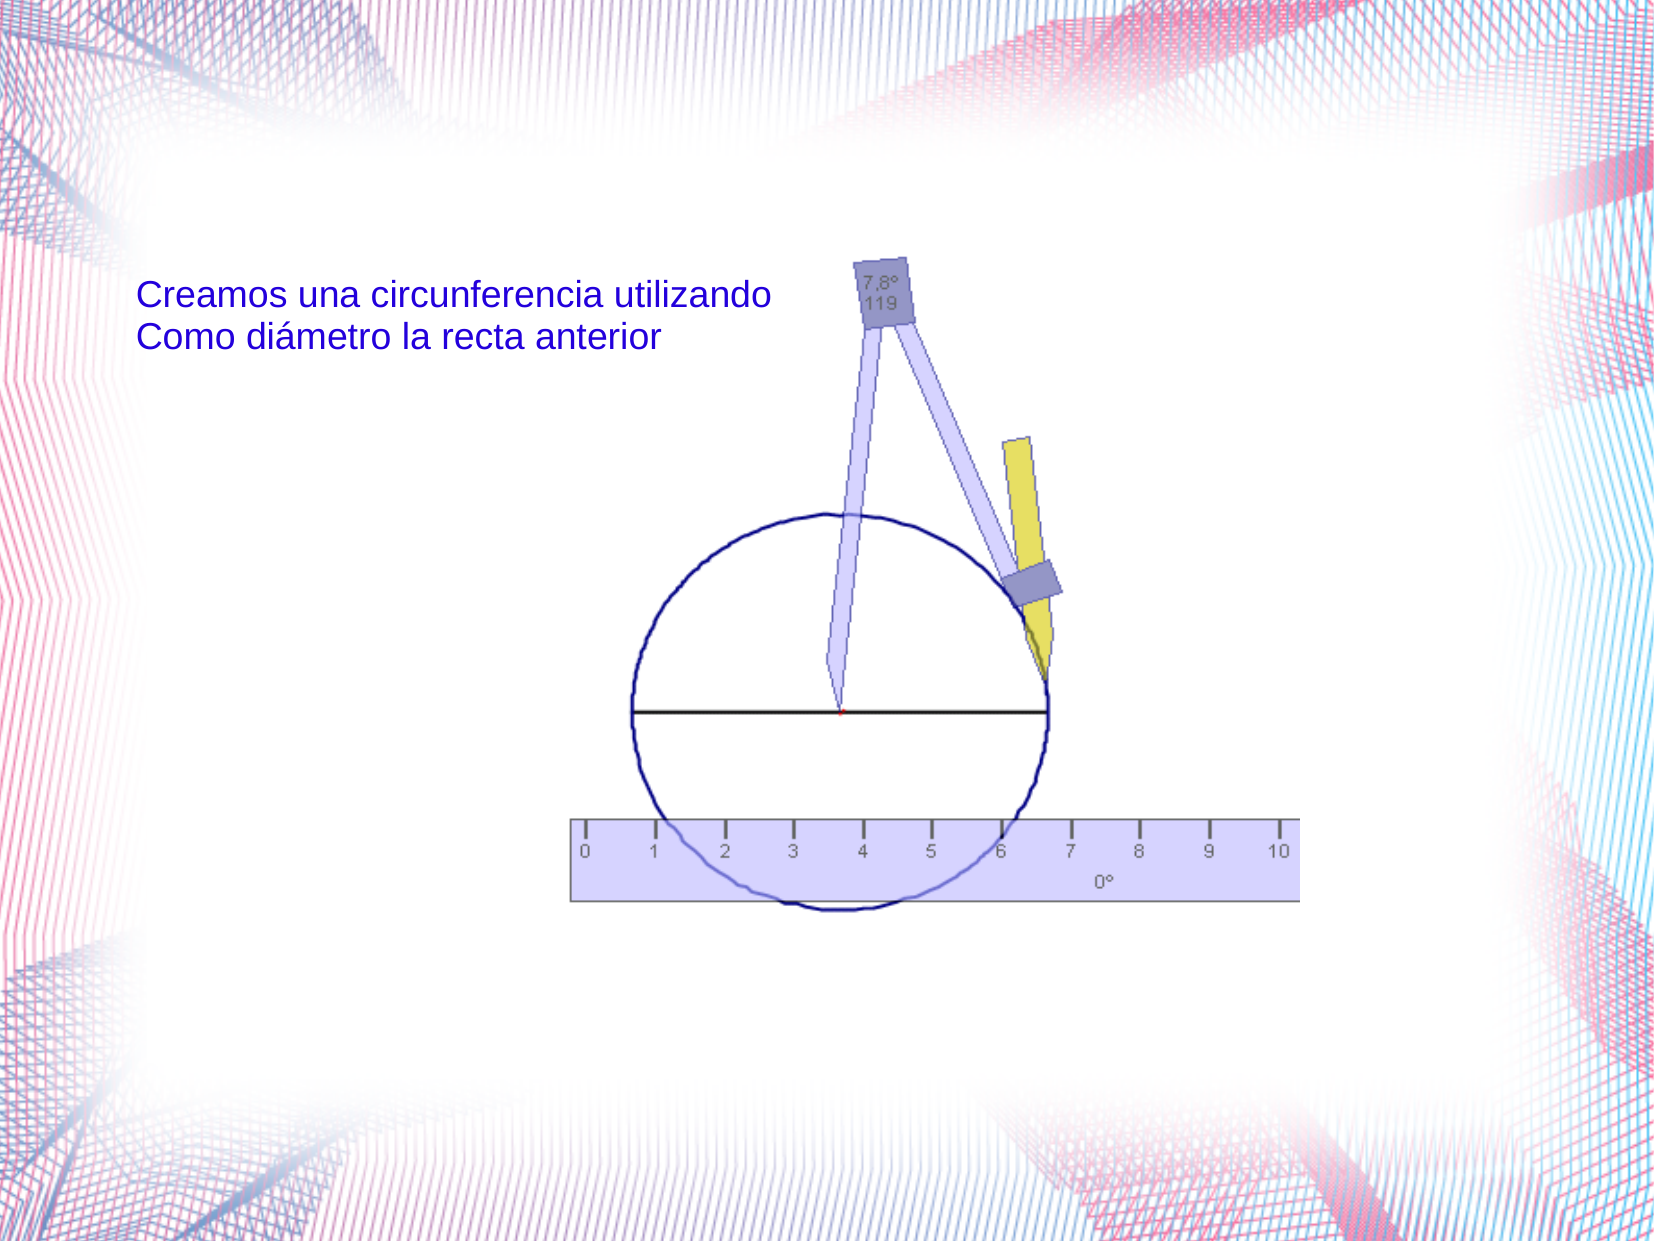

Creamos una circunferencia utilizando
Como diámetro la recta anterior